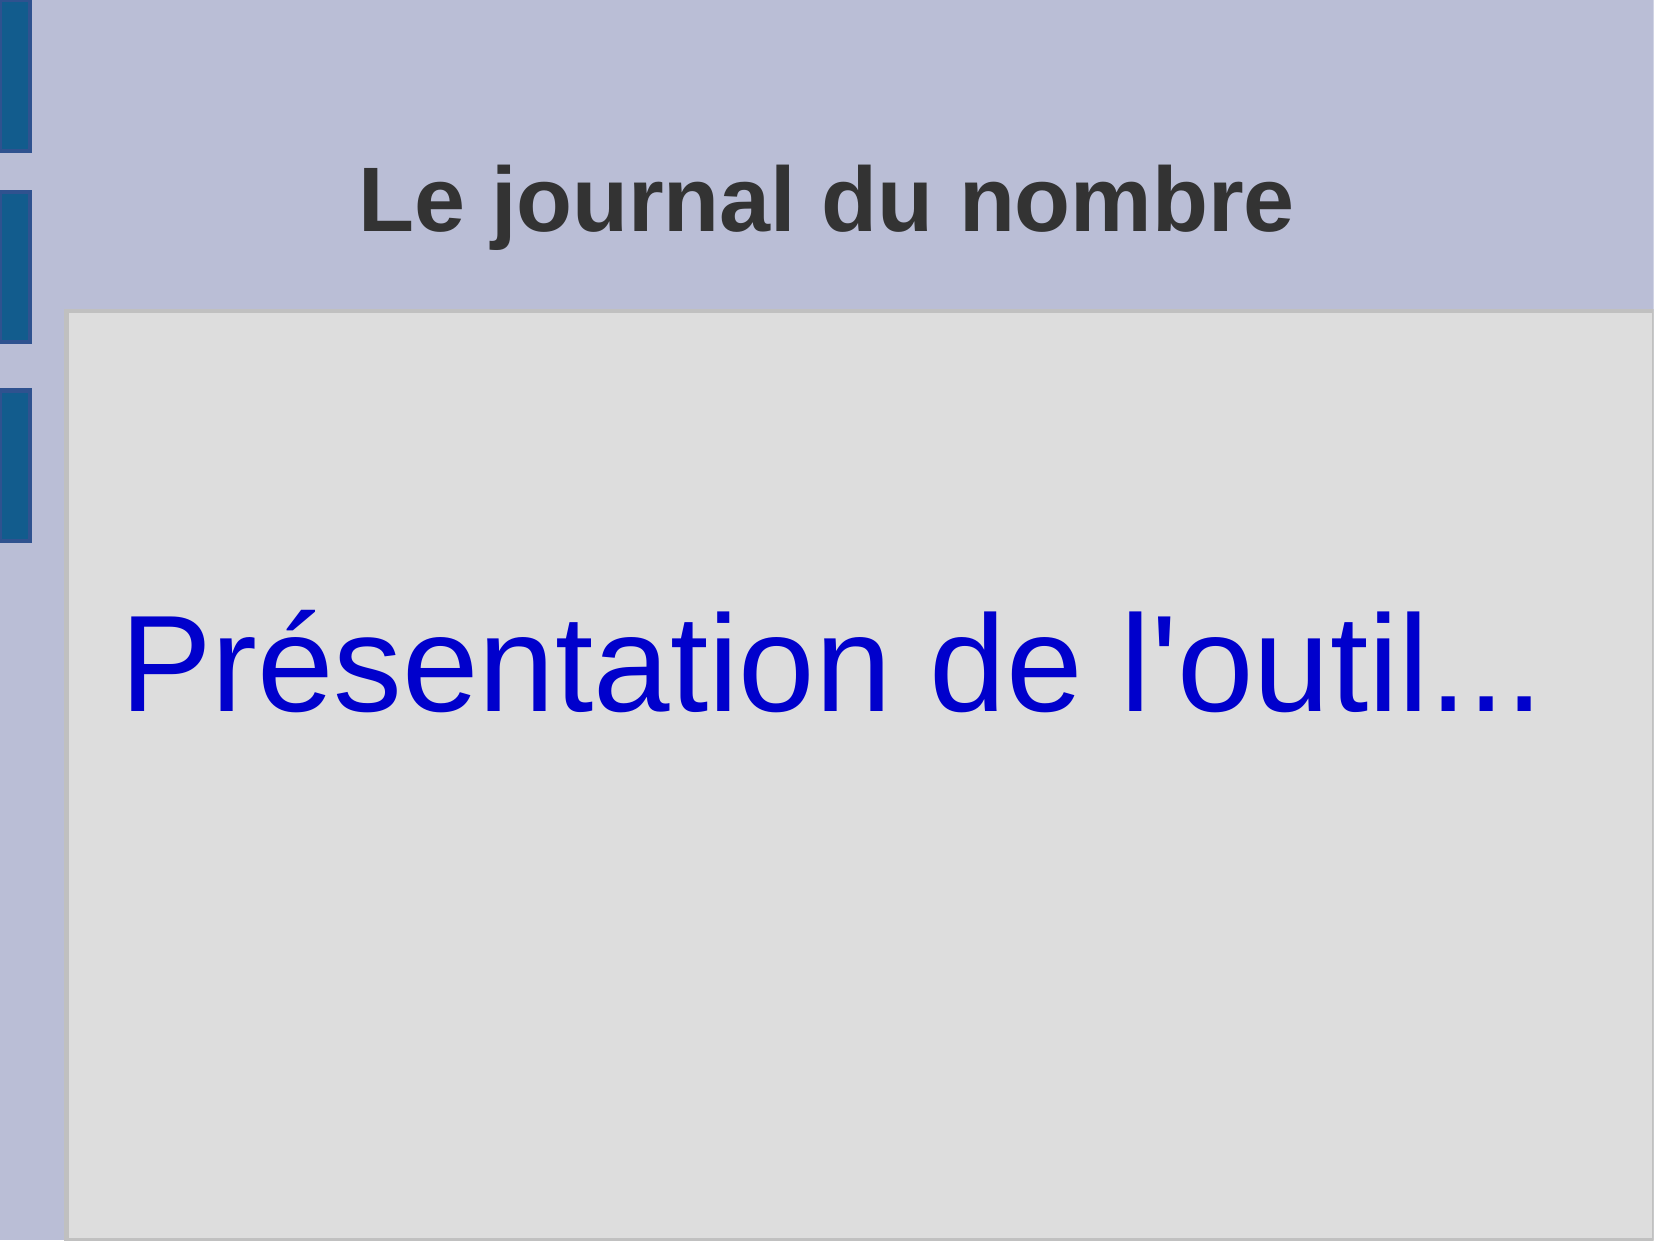

# Le journal du nombre
Présentation de l'outil...